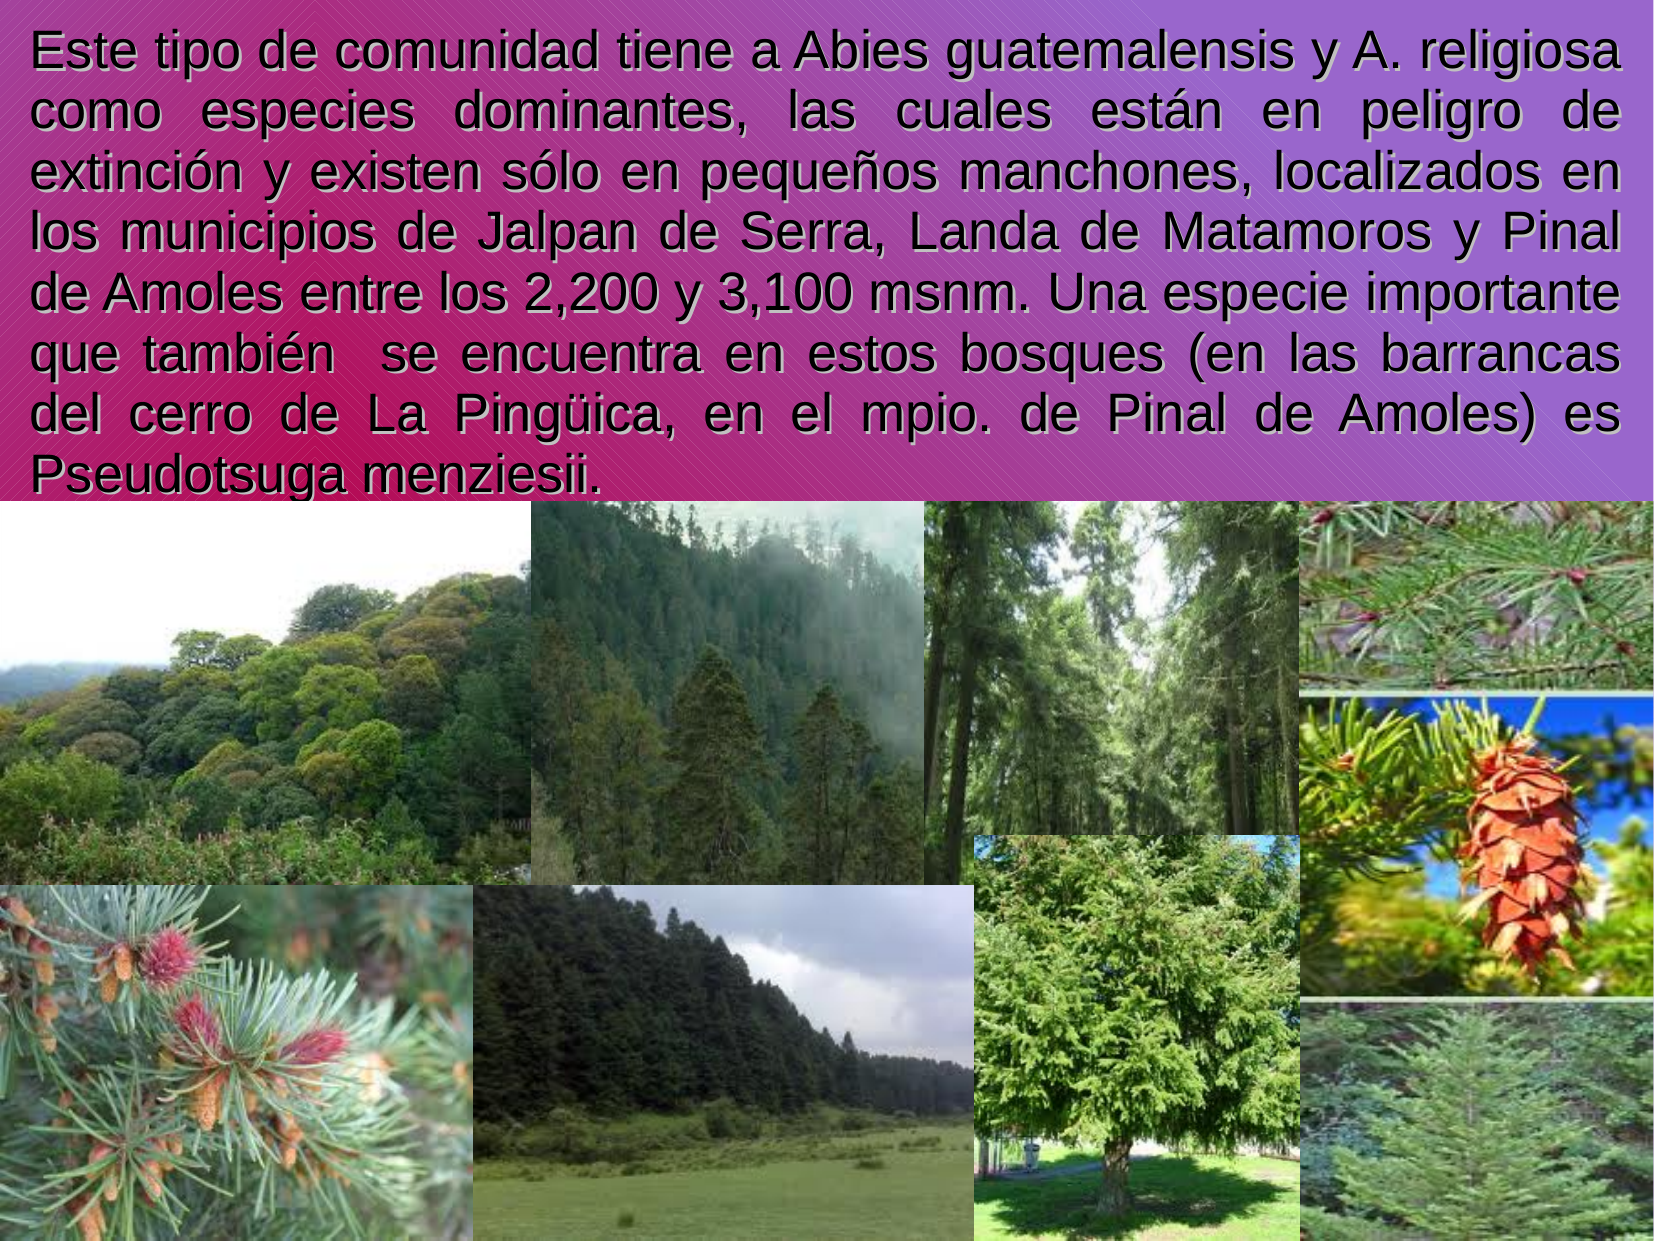

# Este tipo de comunidad tiene a Abies guatemalensis y A. religiosa como especies dominantes, las cuales están en peligro de extinción y existen sólo en pequeños manchones, localizados en los municipios de Jalpan de Serra, Landa de Matamoros y Pinal de Amoles entre los 2,200 y 3,100 msnm. Una especie importante que también se encuentra en estos bosques (en las barrancas del cerro de La Pingüica, en el mpio. de Pinal de Amoles) es Pseudotsuga menziesii.